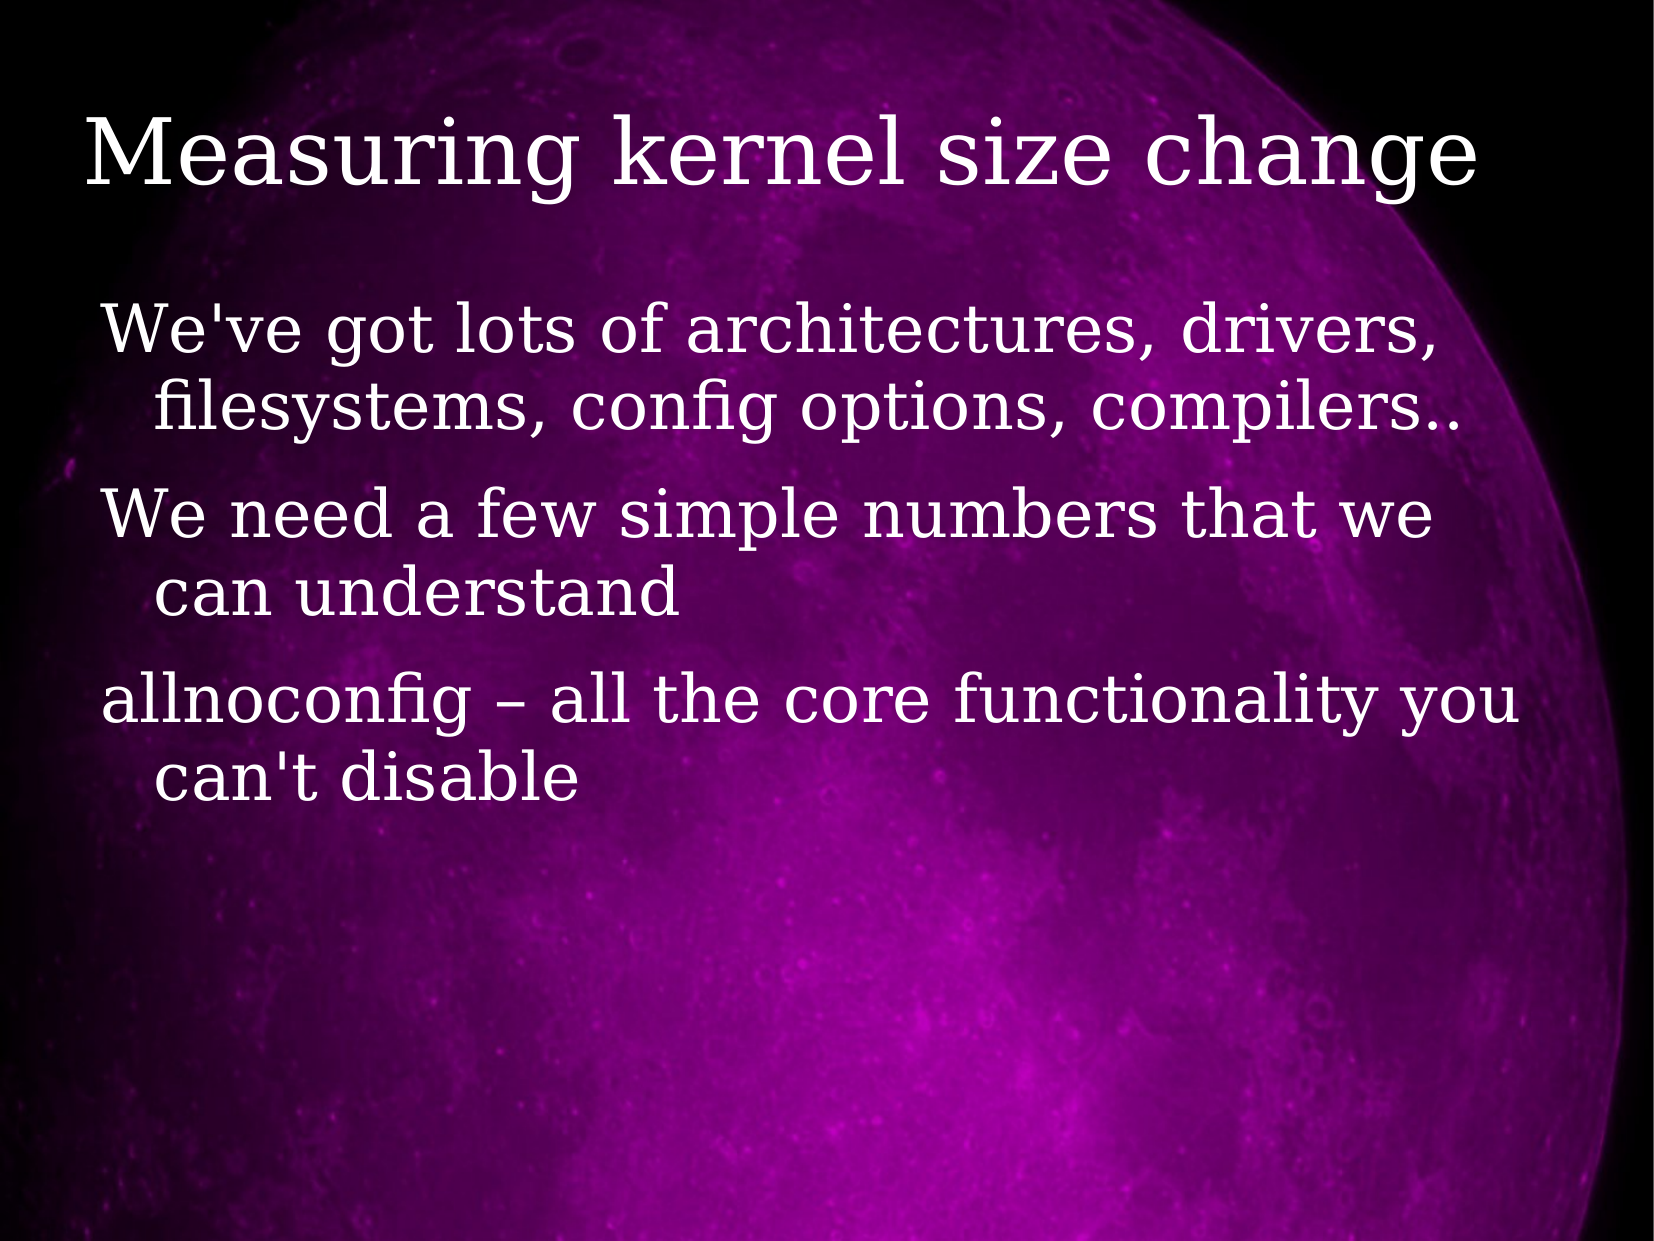

# Measuring kernel size change
We've got lots of architectures, drivers, filesystems, config options, compilers..
We need a few simple numbers that we can understand
allnoconfig – all the core functionality you can't disable